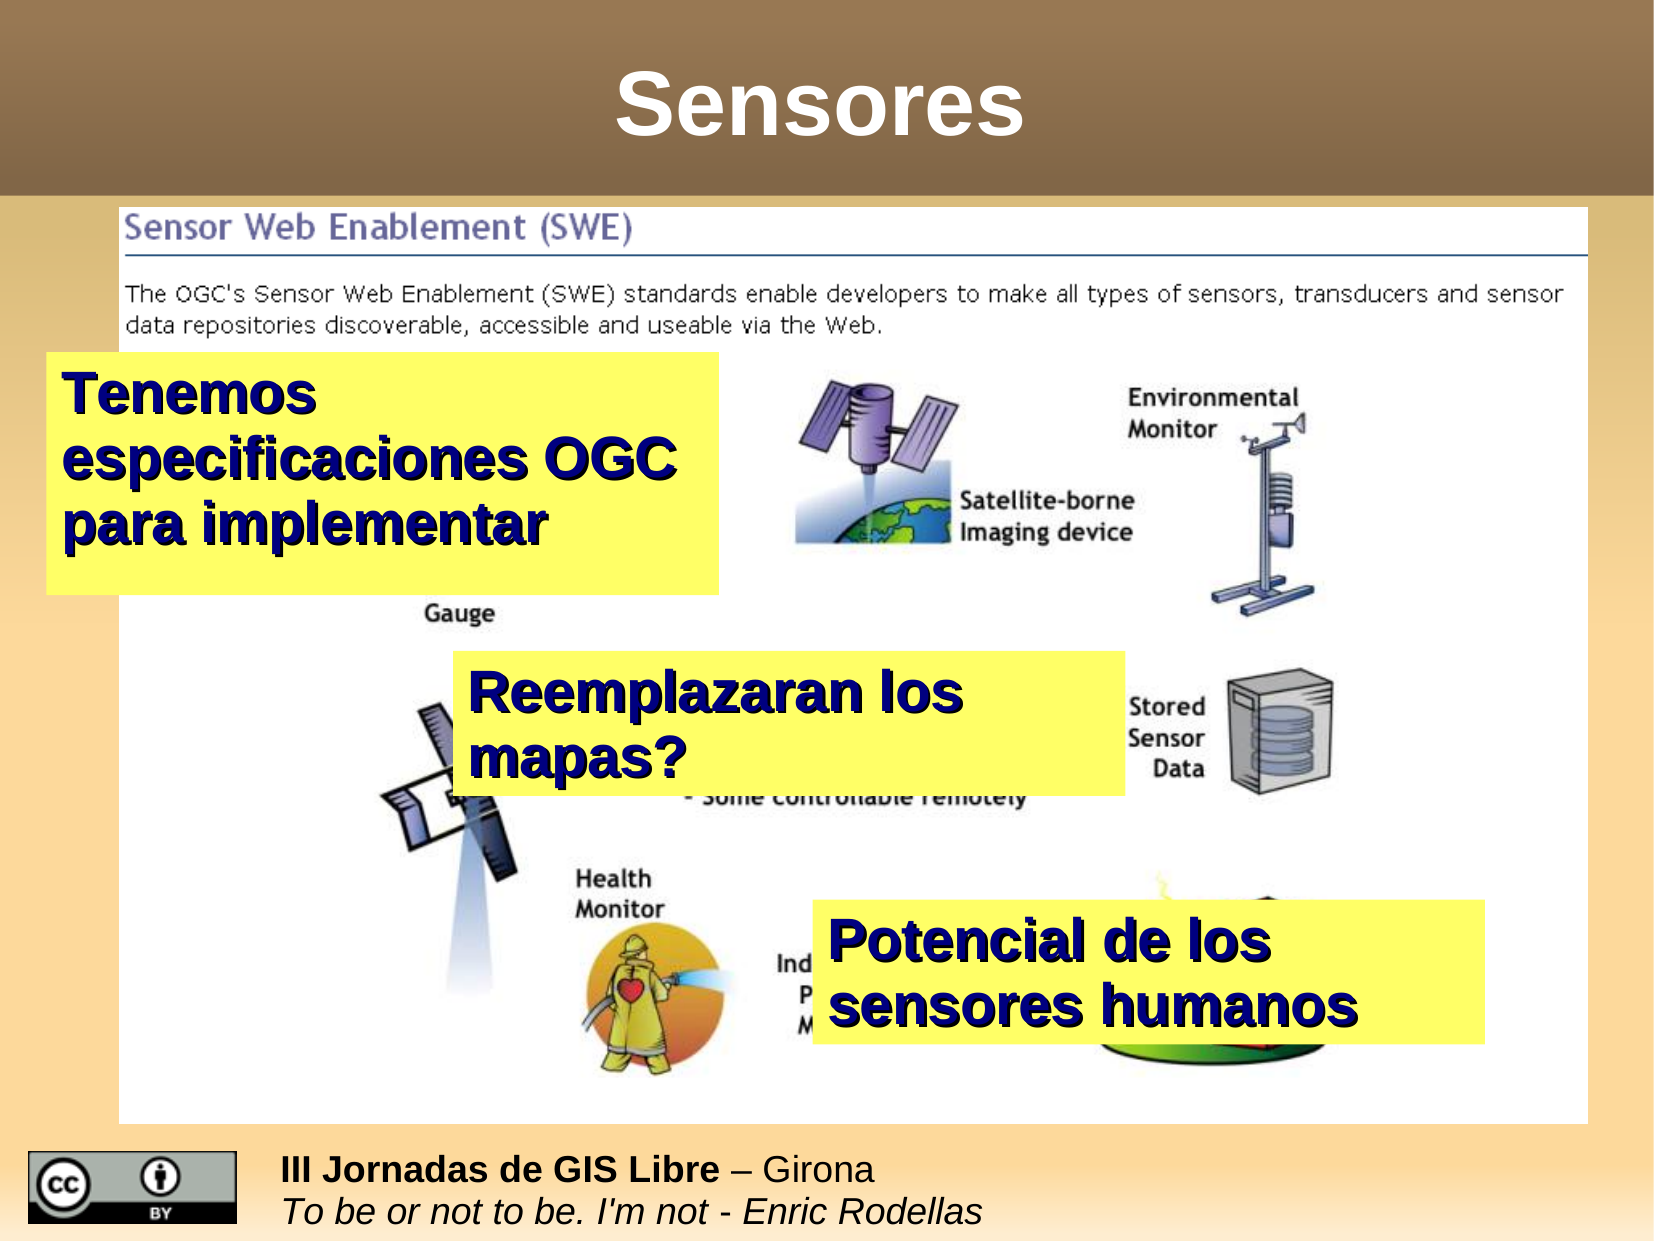

# Sensores
Tenemos especificaciones OGC para implementar
Reemplazaran los mapas?
Potencial de los sensores humanos
III Jornadas de GIS Libre – Girona
To be or not to be. I'm not - Enric Rodellas